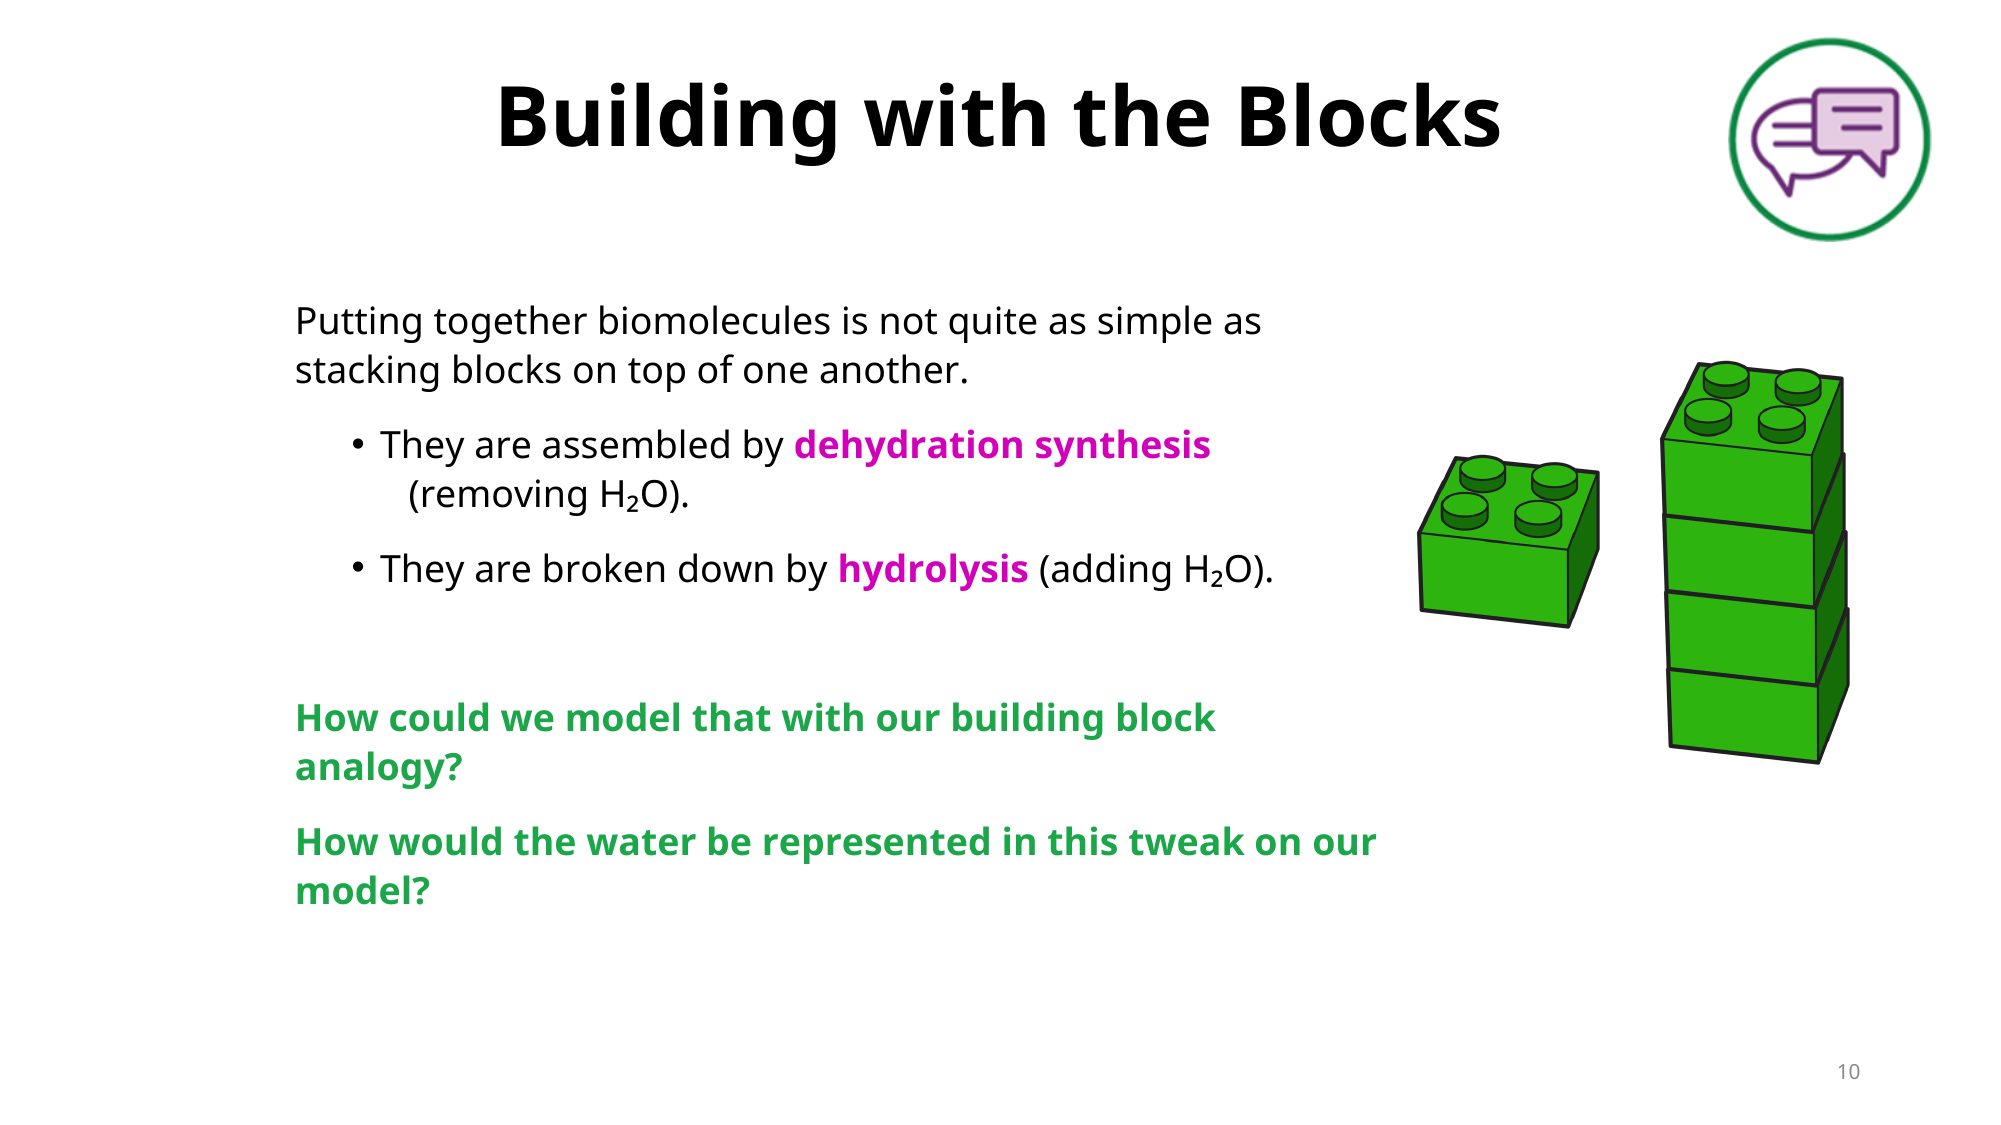

Building with the Blocks
Putting together biomolecules is not quite as simple as stacking blocks on top of one another.
They are assembled by dehydration synthesis (removing H₂O).
They are broken down by hydrolysis (adding H₂O).
How could we model that with our building block analogy?
How would the water be represented in this tweak on our model?